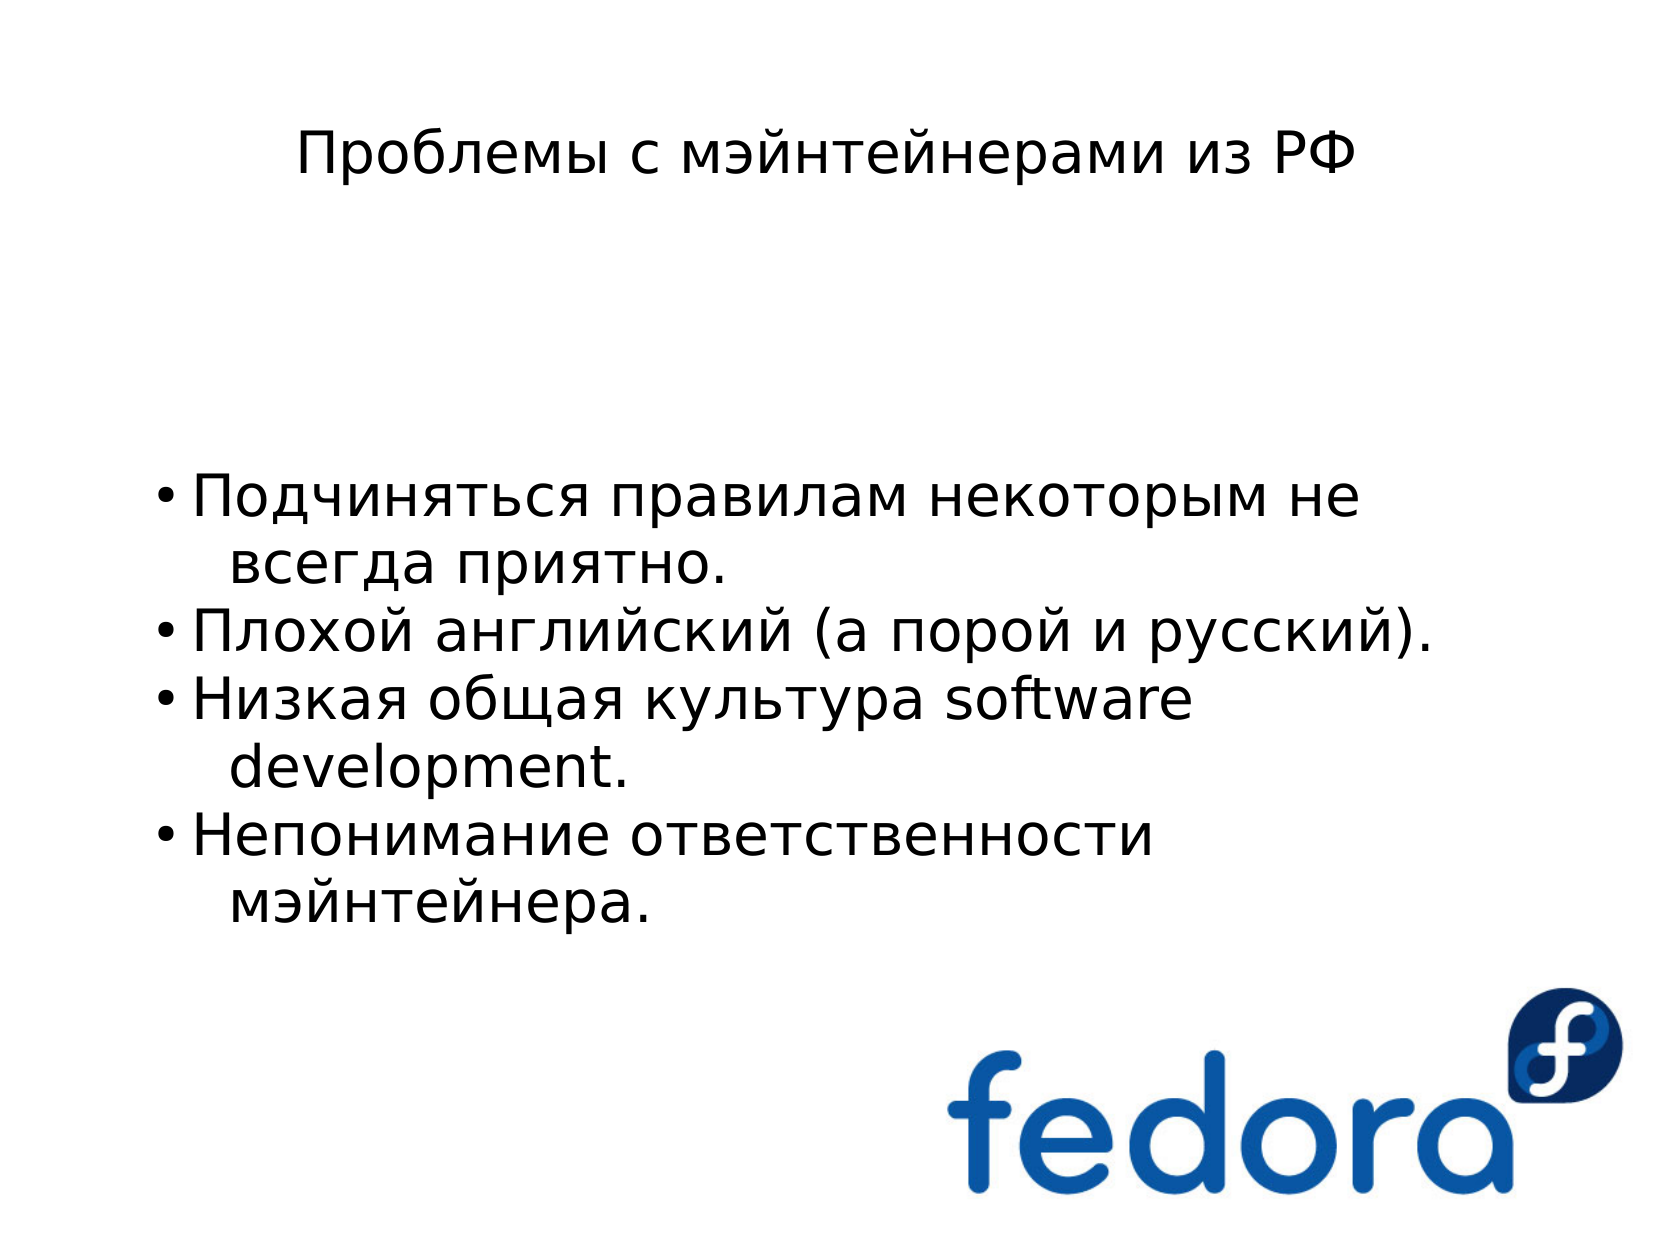

# Проблемы с мэйнтейнерами из РФ
Подчиняться правилам некоторым не всегда приятно.
Плохой английский (а порой и русский).
Низкая общая культура software development.
Непонимание ответственности мэйнтейнера.